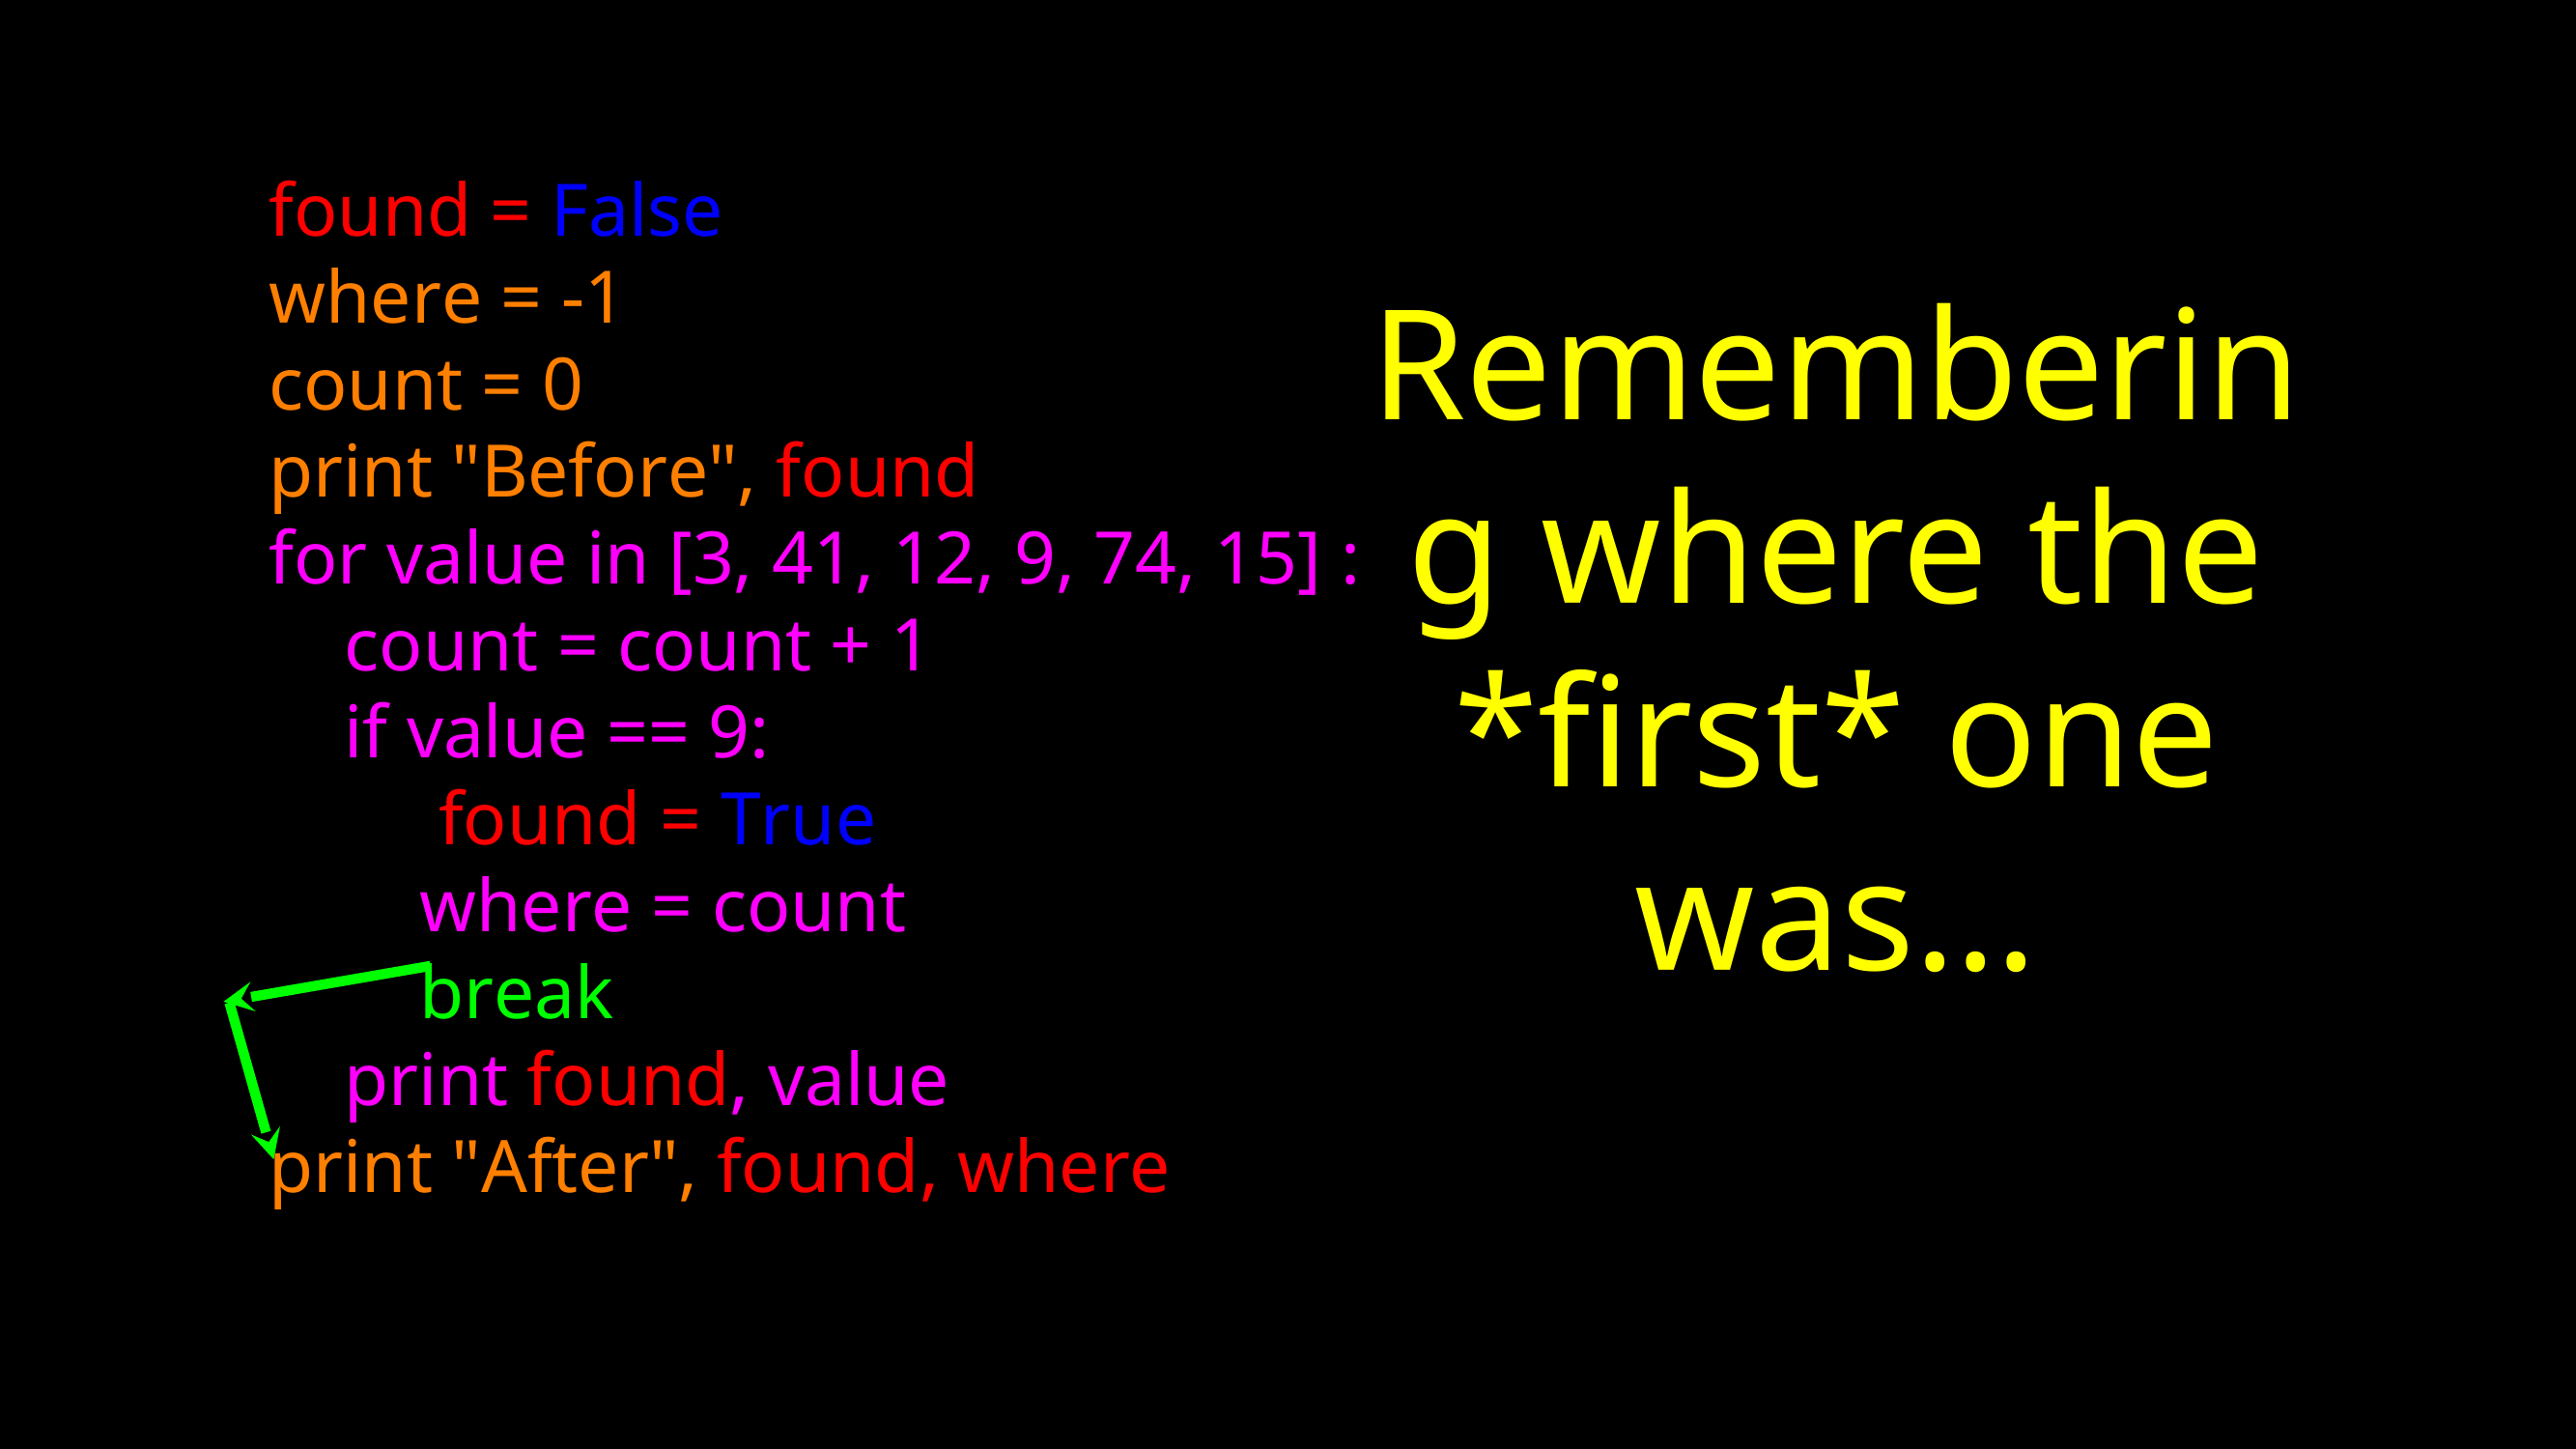

found = False
where = -1
count = 0
print "Before", found
for value in [3, 41, 12, 9, 74, 15] :
 count = count + 1
 if value == 9:
 found = True
 where = count
 break
 print found, value
print "After", found, where
# Remembering where the *first* one was...